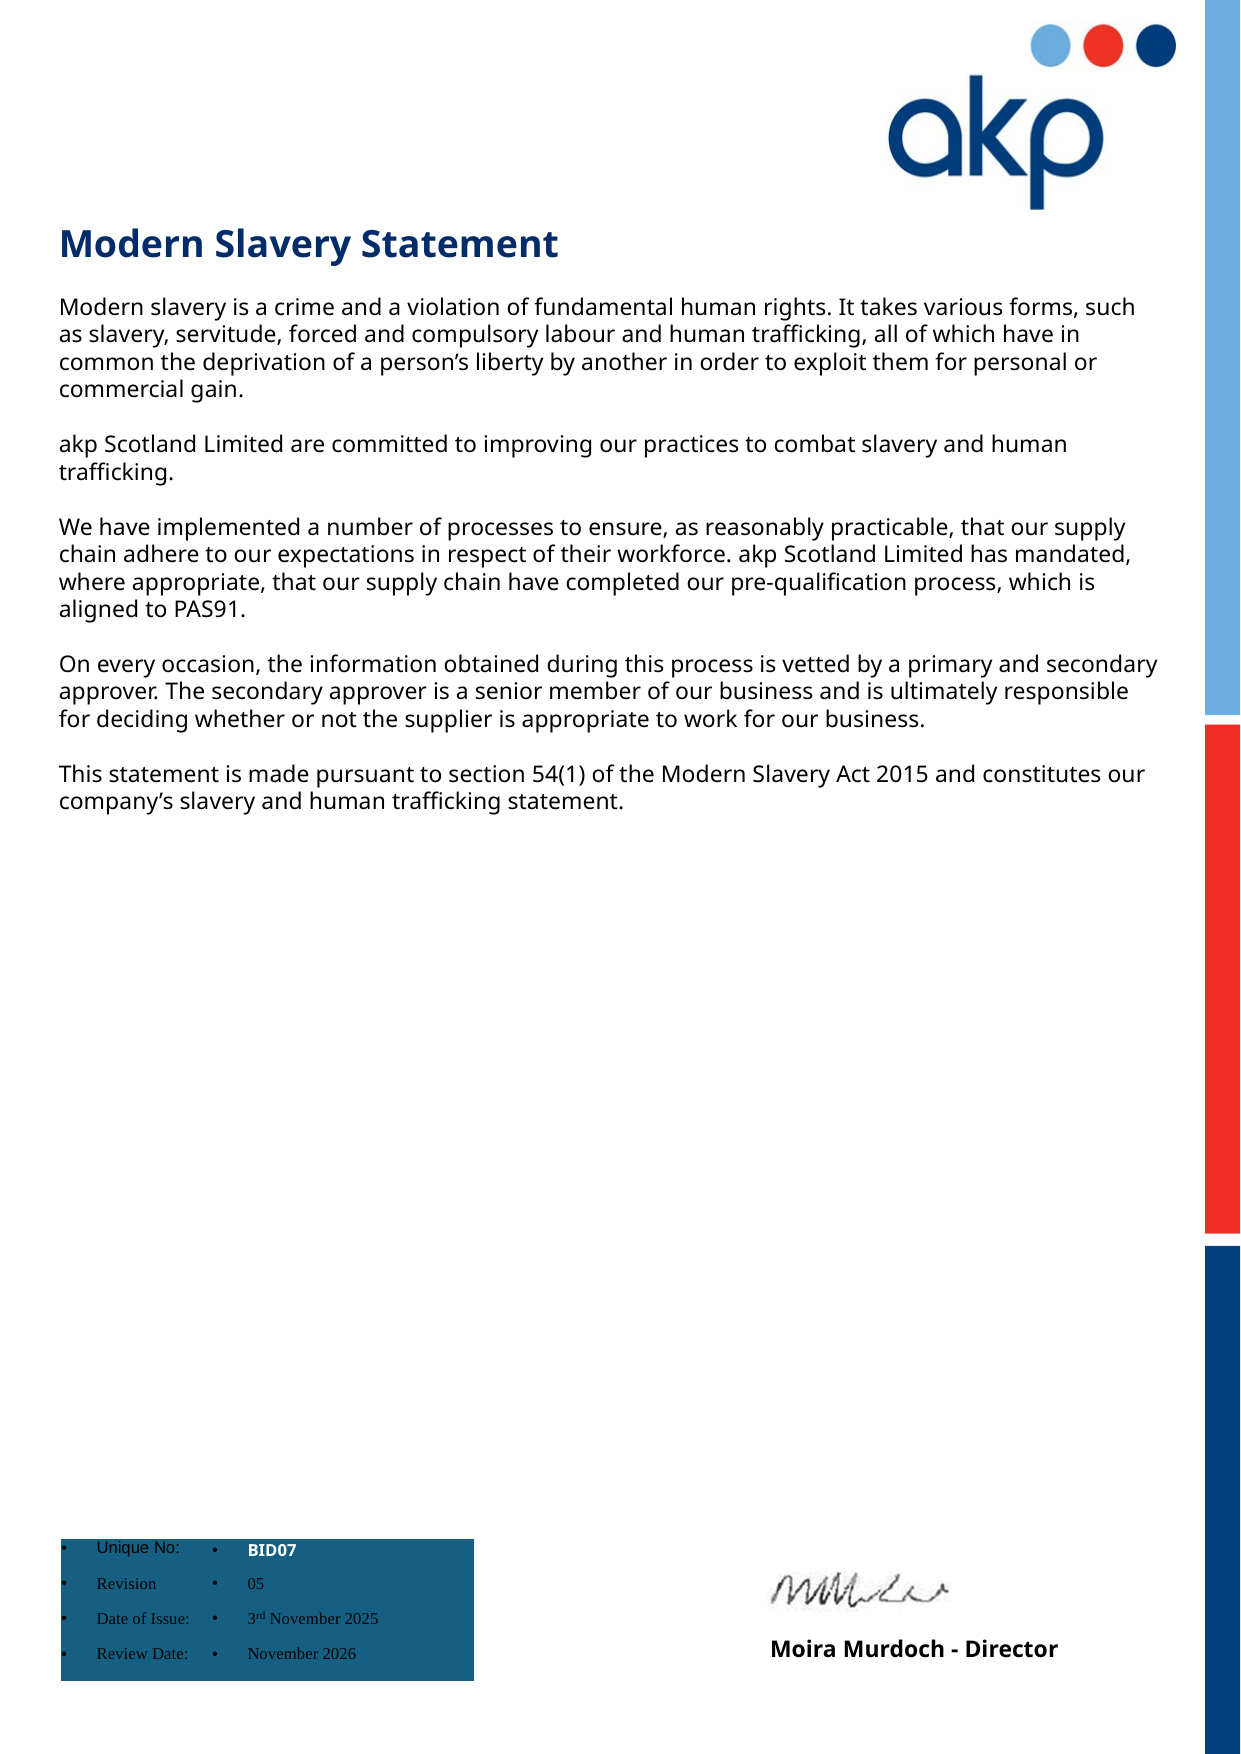

Modern Slavery Statement
Modern slavery is a crime and a violation of fundamental human rights. It takes various forms, such as slavery, servitude, forced and compulsory labour and human trafficking, all of which have in common the deprivation of a person’s liberty by another in order to exploit them for personal or commercial gain.
akp Scotland Limited are committed to improving our practices to combat slavery and human trafficking.
We have implemented a number of processes to ensure, as reasonably practicable, that our supply chain adhere to our expectations in respect of their workforce. akp Scotland Limited has mandated, where appropriate, that our supply chain have completed our pre-qualification process, which is aligned to PAS91.
On every occasion, the information obtained during this process is vetted by a primary and secondary approver. The secondary approver is a senior member of our business and is ultimately responsible for deciding whether or not the supplier is appropriate to work for our business.
This statement is made pursuant to section 54(1) of the Modern Slavery Act 2015 and constitutes our company’s slavery and human trafficking statement.
| Unique No: | BID07 |
| --- | --- |
| Revision | 05 |
| Date of Issue: | 3rd November 2025 |
| Review Date: | November 2026 |
Moira Murdoch - Director